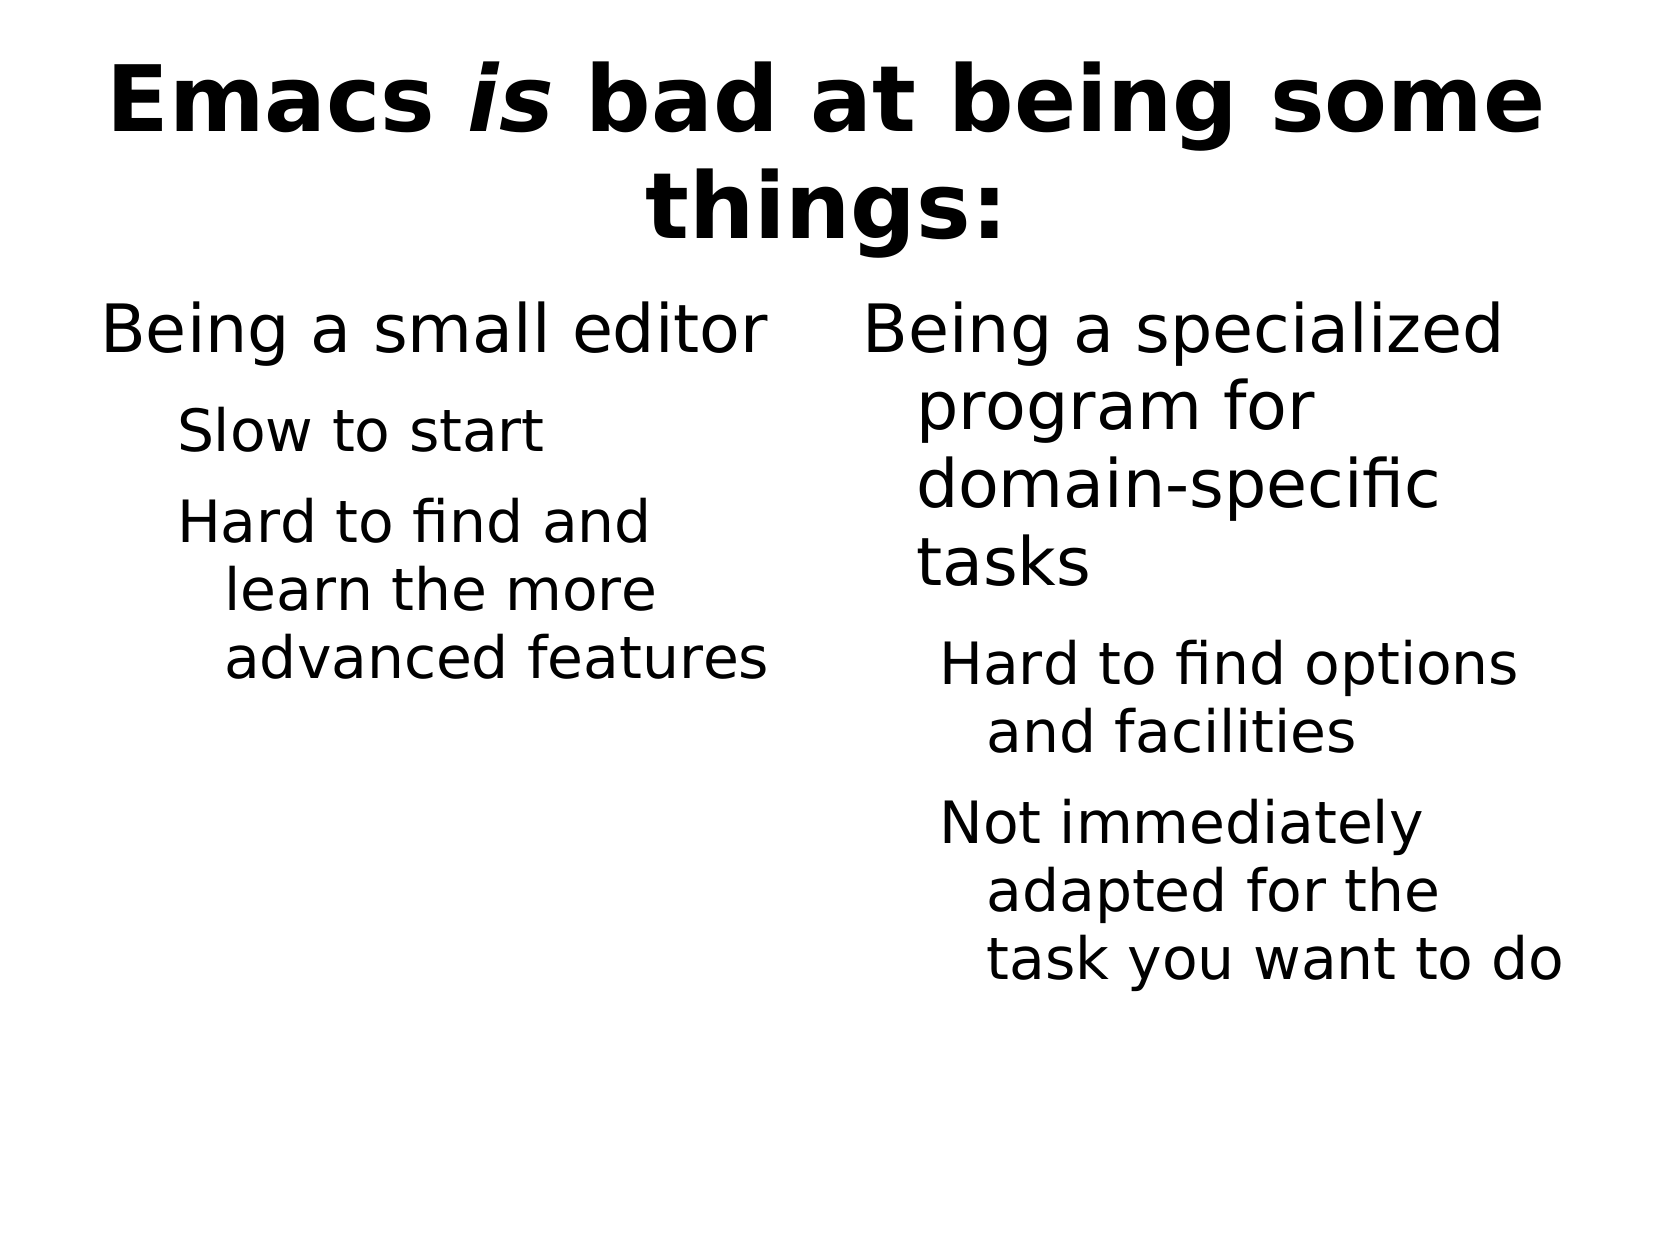

# Emacs is bad at being some things:
Being a small editor
Slow to start
Hard to find and learn the more advanced features
Being a specialized program for domain-specific tasks
Hard to find options and facilities
Not immediately adapted for the task you want to do